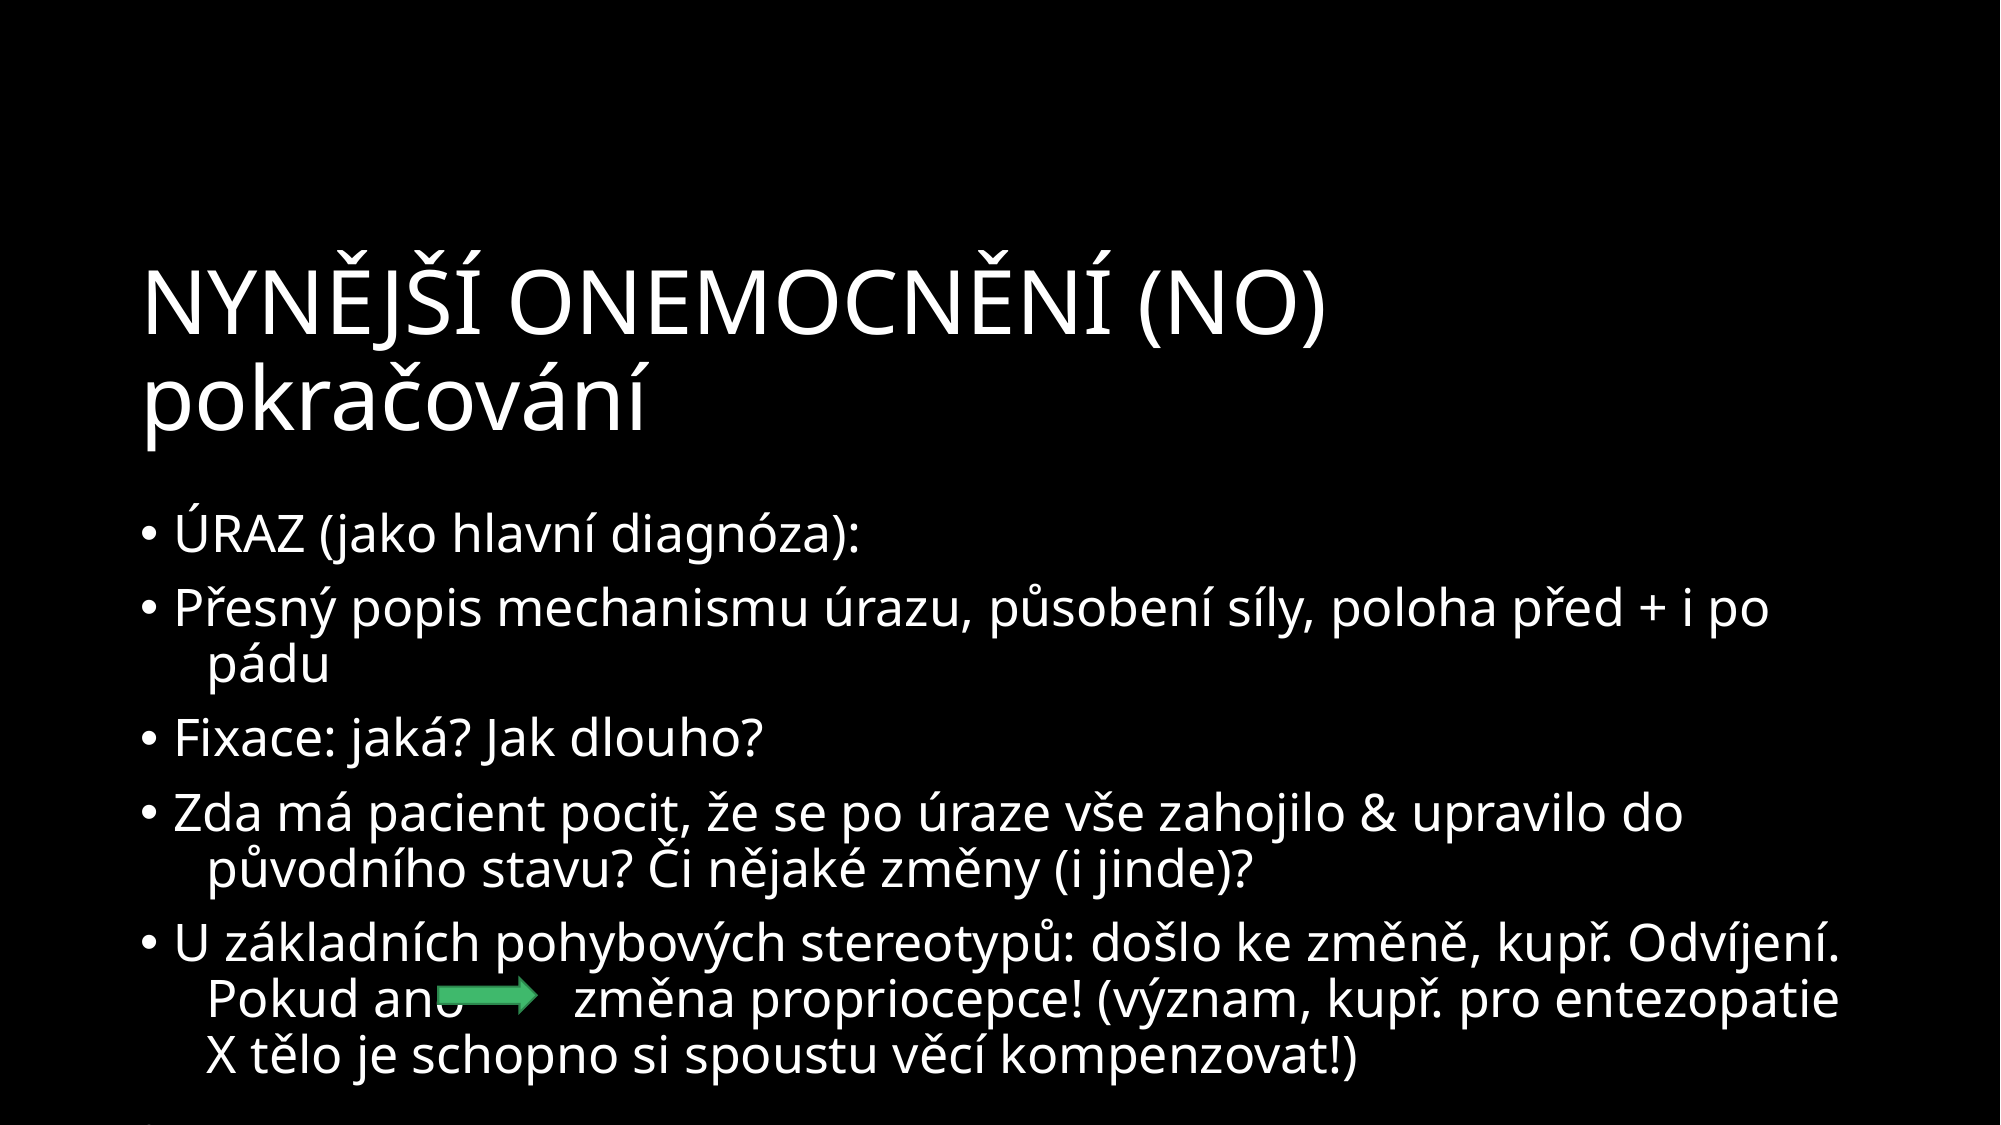

# NYNĚJŠÍ ONEMOCNĚNÍ (NO) pokračování
ÚRAZ (jako hlavní diagnóza):
Přesný popis mechanismu úrazu, působení síly, poloha před + i po pádu
Fixace: jaká? Jak dlouho?
Zda má pacient pocit, že se po úraze vše zahojilo & upravilo do původního stavu? Či nějaké změny (i jinde)?
U základních pohybových stereotypů: došlo ke změně, kupř. Odvíjení. Pokud ano        změna propriocepce! (význam, kupř. pro entezopatie X tělo je schopno si spoustu věcí kompenzovat!)